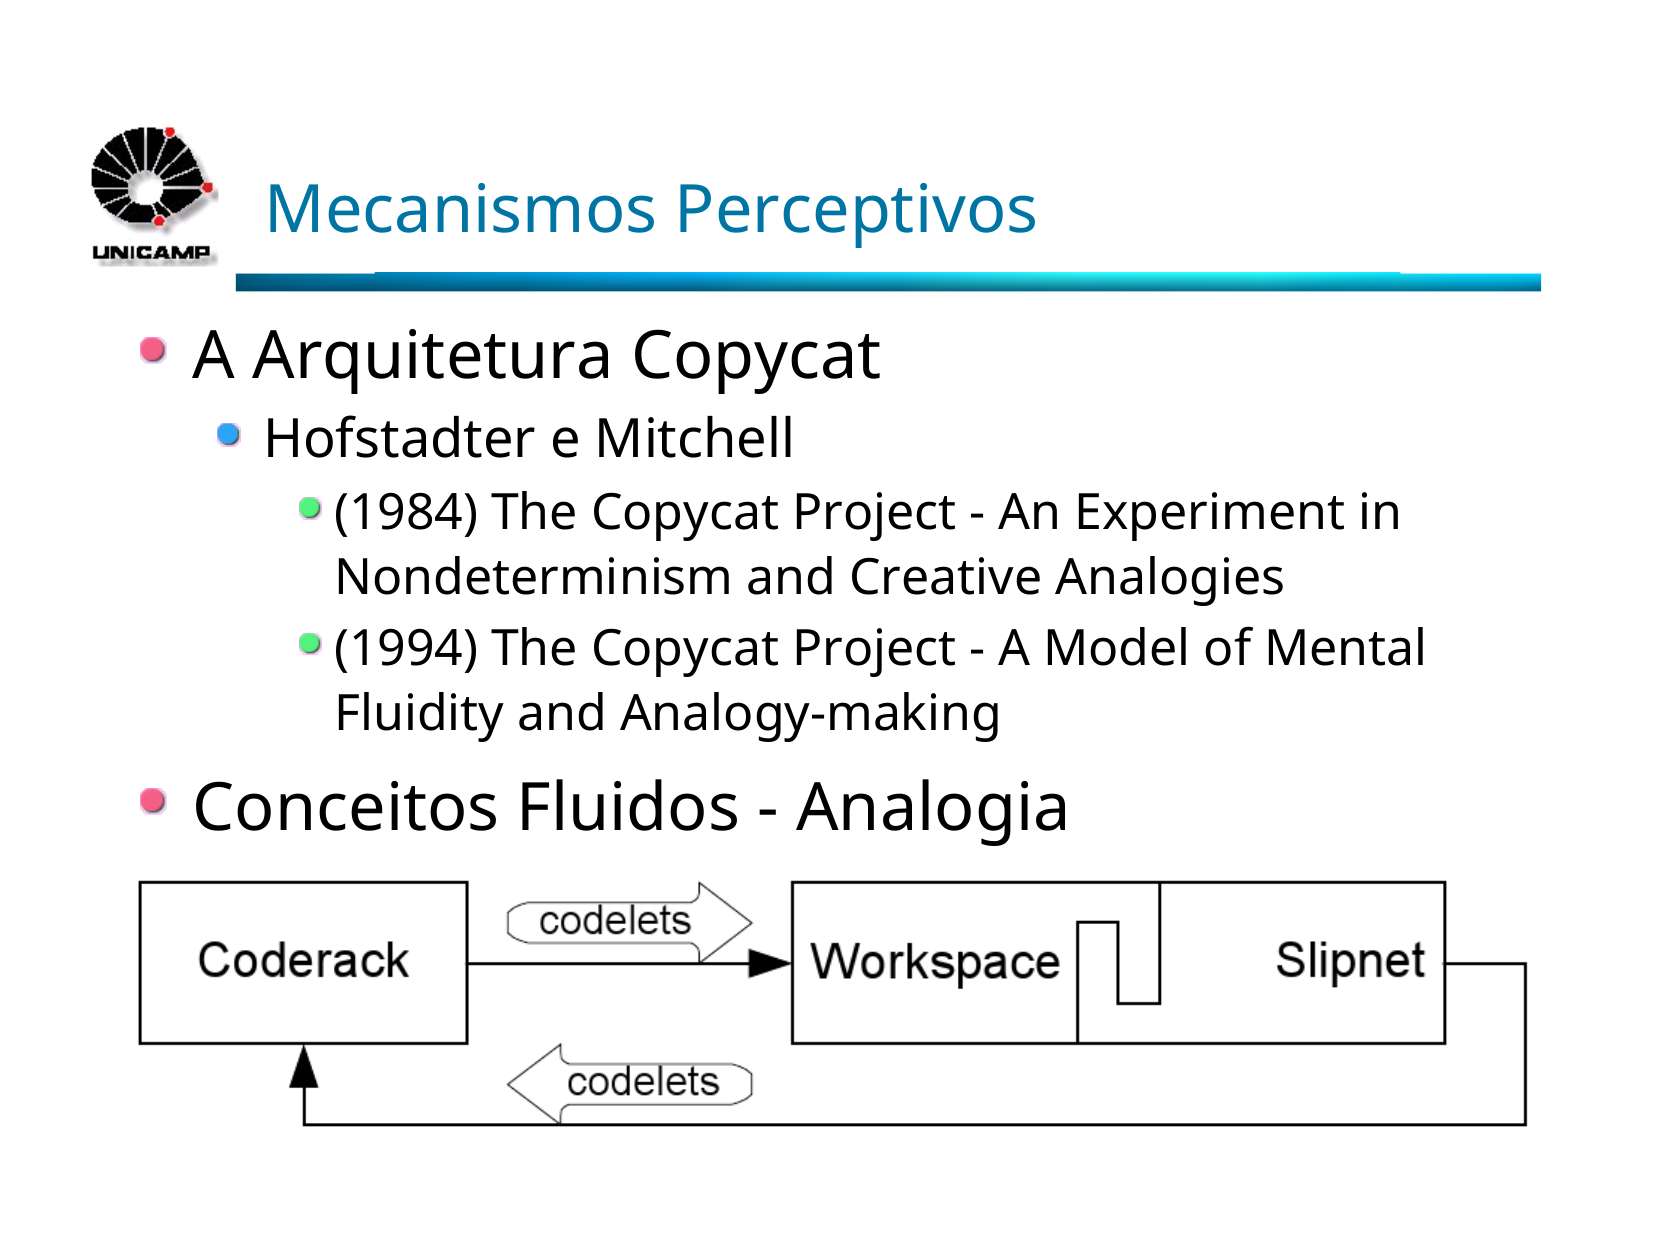

# Mecanismos Perceptivos
A Arquitetura Copycat
Hofstadter e Mitchell
(1984) The Copycat Project - An Experiment in Nondeterminism and Creative Analogies
(1994) The Copycat Project - A Model of Mental Fluidity and Analogy-making
Conceitos Fluidos - Analogia